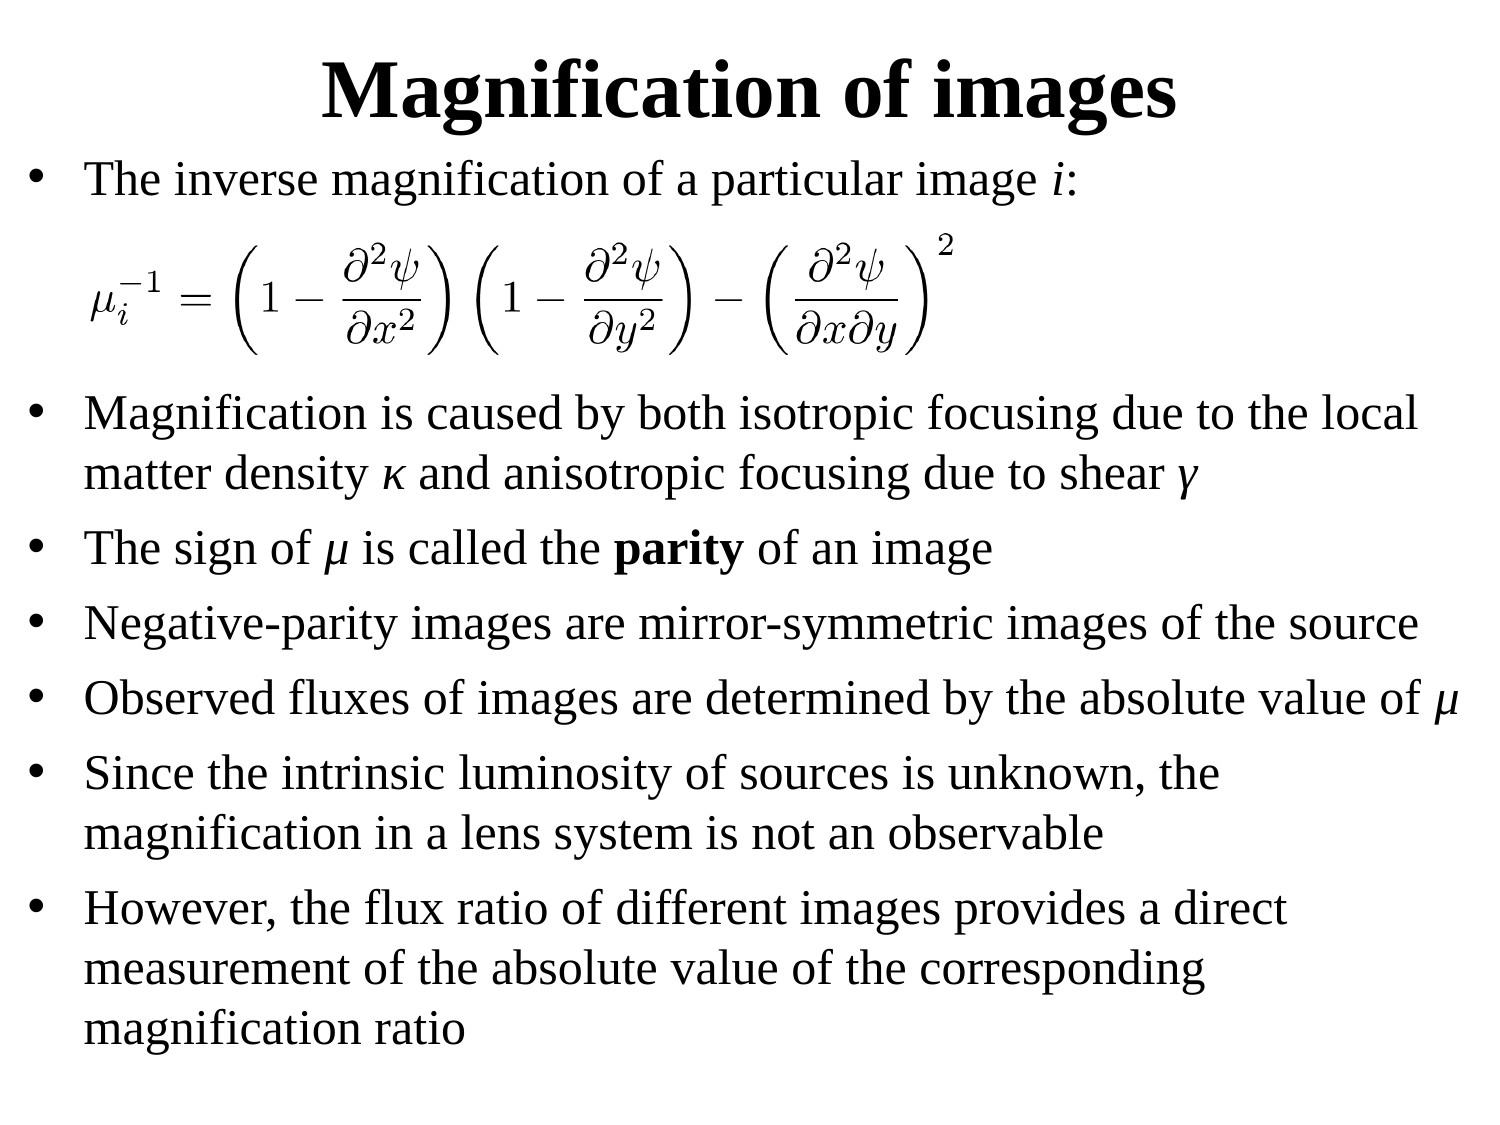

# Magnification of images
The inverse magnification of a particular image i:
Magnification is caused by both isotropic focusing due to the local matter density κ and anisotropic focusing due to shear γ
The sign of μ is called the parity of an image
Negative-parity images are mirror-symmetric images of the source
Observed fluxes of images are determined by the absolute value of μ
Since the intrinsic luminosity of sources is unknown, the magnification in a lens system is not an observable
However, the flux ratio of different images provides a direct measurement of the absolute value of the corresponding magnification ratio